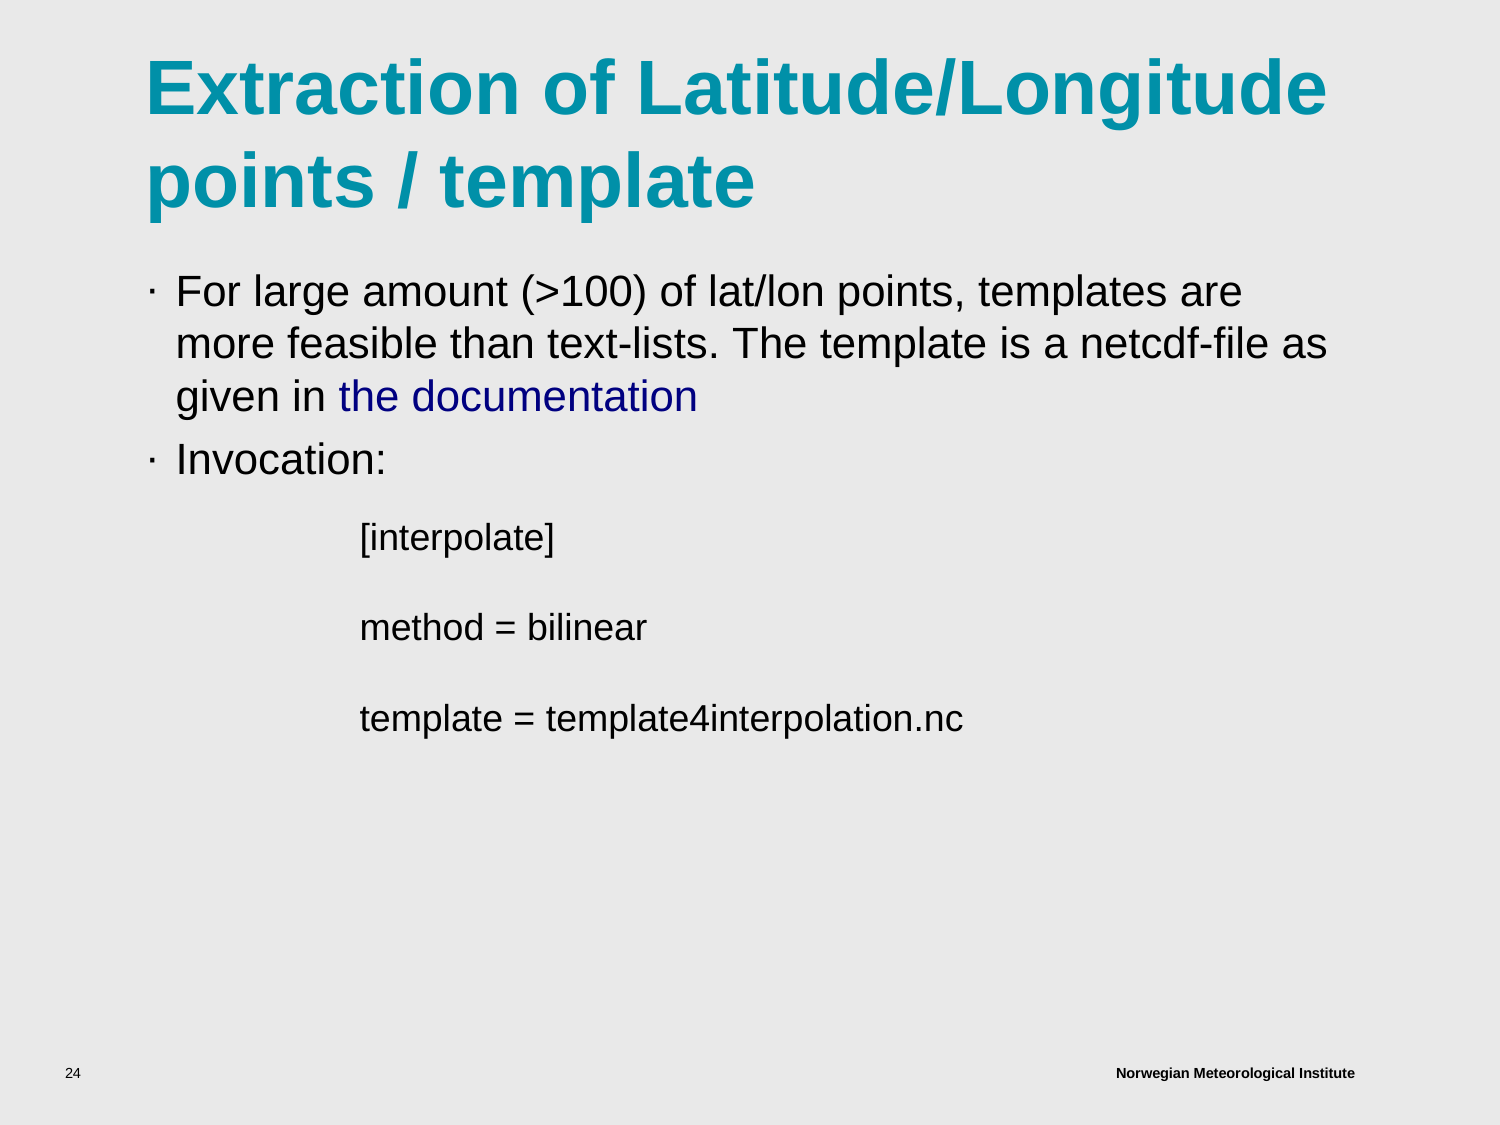

# Extraction of Latitude/Longitude points / template
For large amount (>100) of lat/lon points, templates are more feasible than text-lists. The template is a netcdf-file as given in the documentation
Invocation:
[interpolate]
method = bilinear
template = template4interpolation.nc